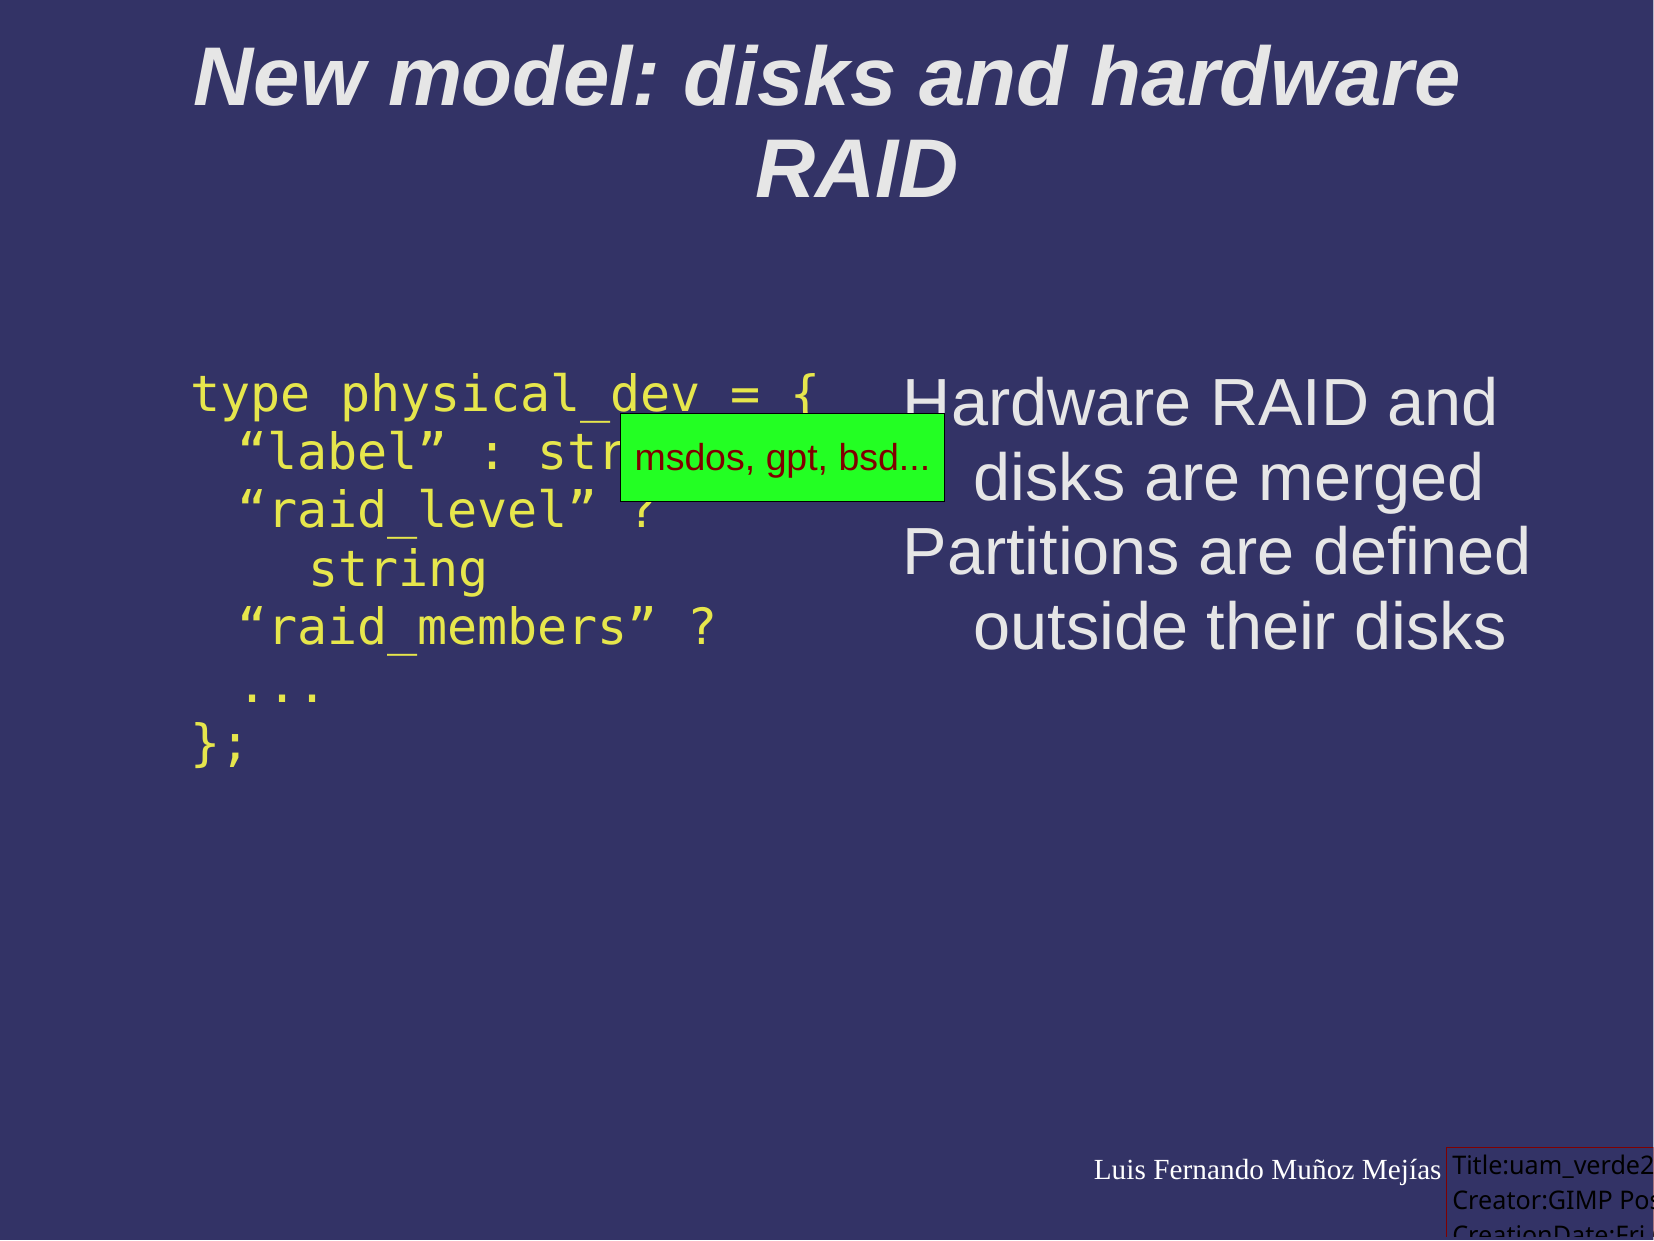

# New model: disks and hardware RAID
type physical_dev = {
“label” : string
“raid_level” ? string
“raid_members” ?
...
};
Hardware RAID and disks are merged
Partitions are defined outside their disks
msdos, gpt, bsd...
Luis Fernando Muñoz Mejías